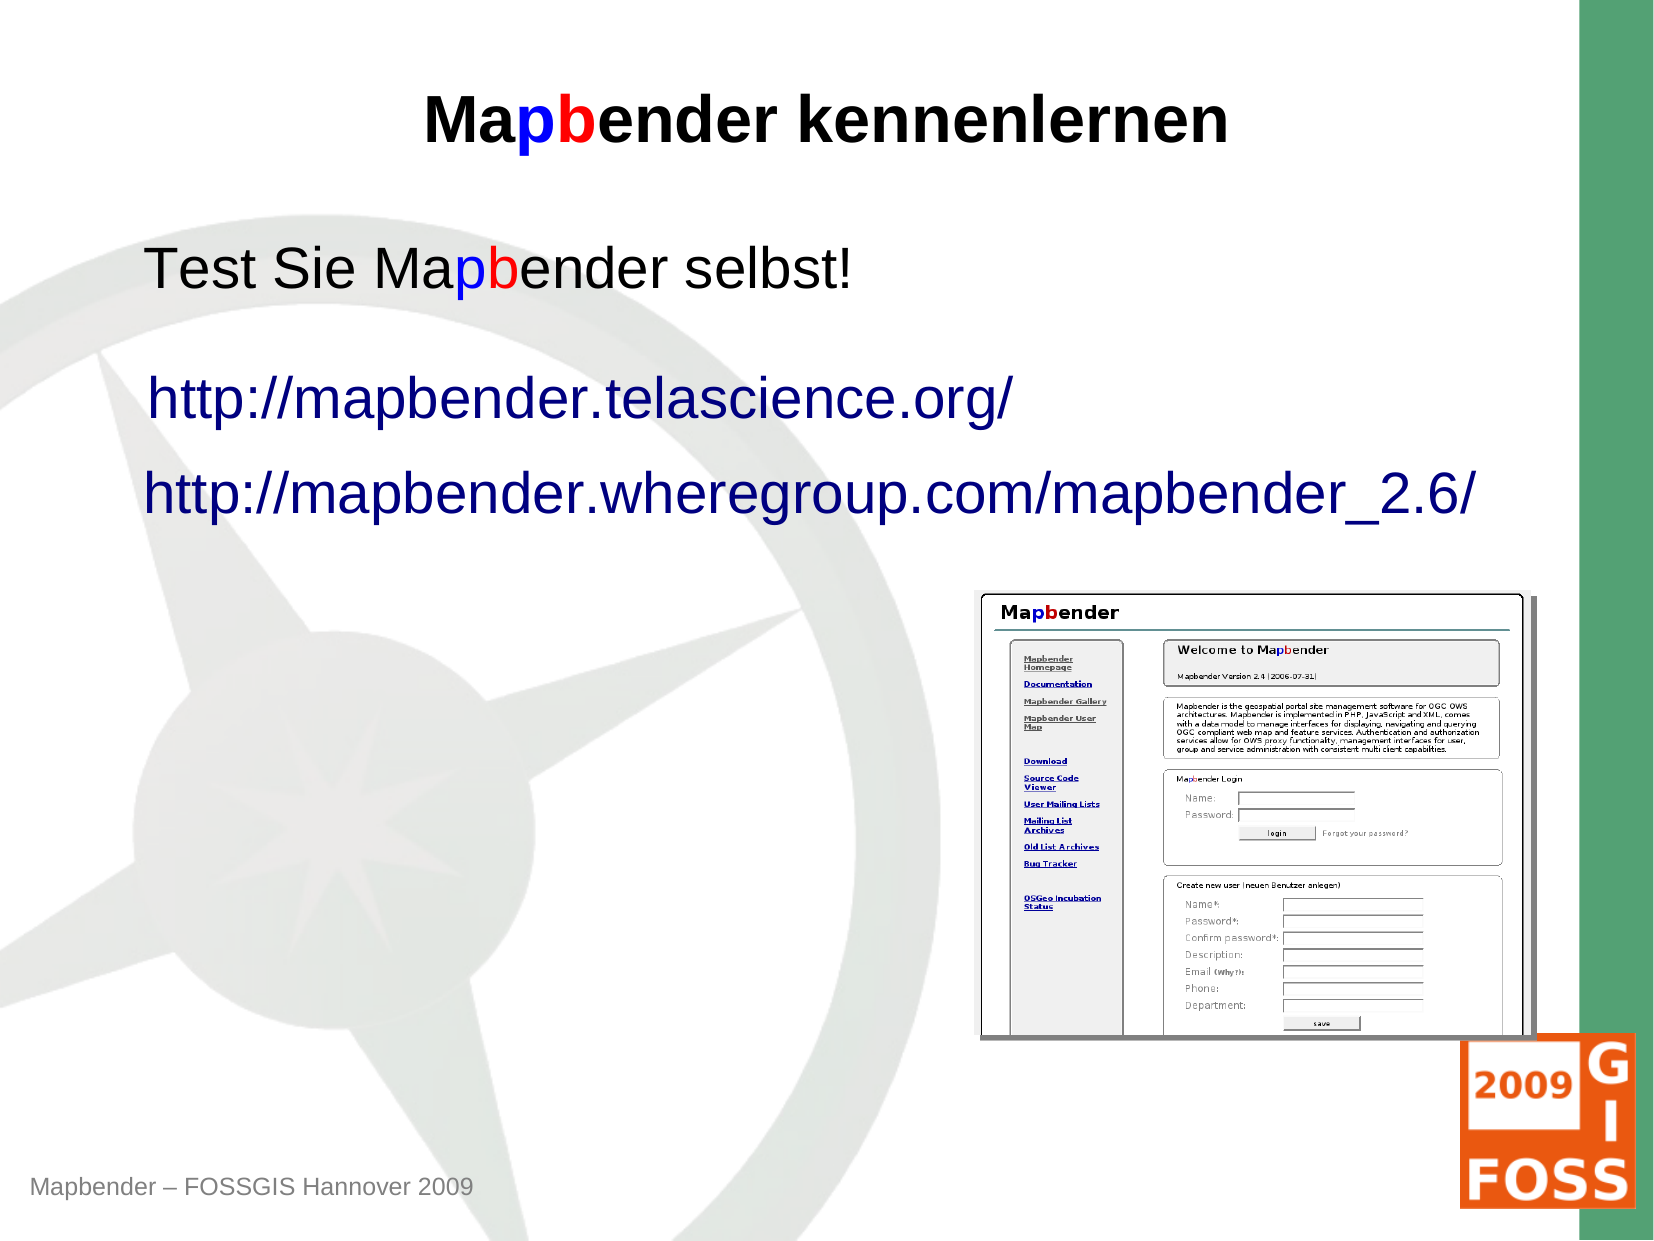

# Mapbender kennenlernen
 Test Sie Mapbender selbst!
http://mapbender.telascience.org/
 http://mapbender.wheregroup.com/mapbender_2.6/